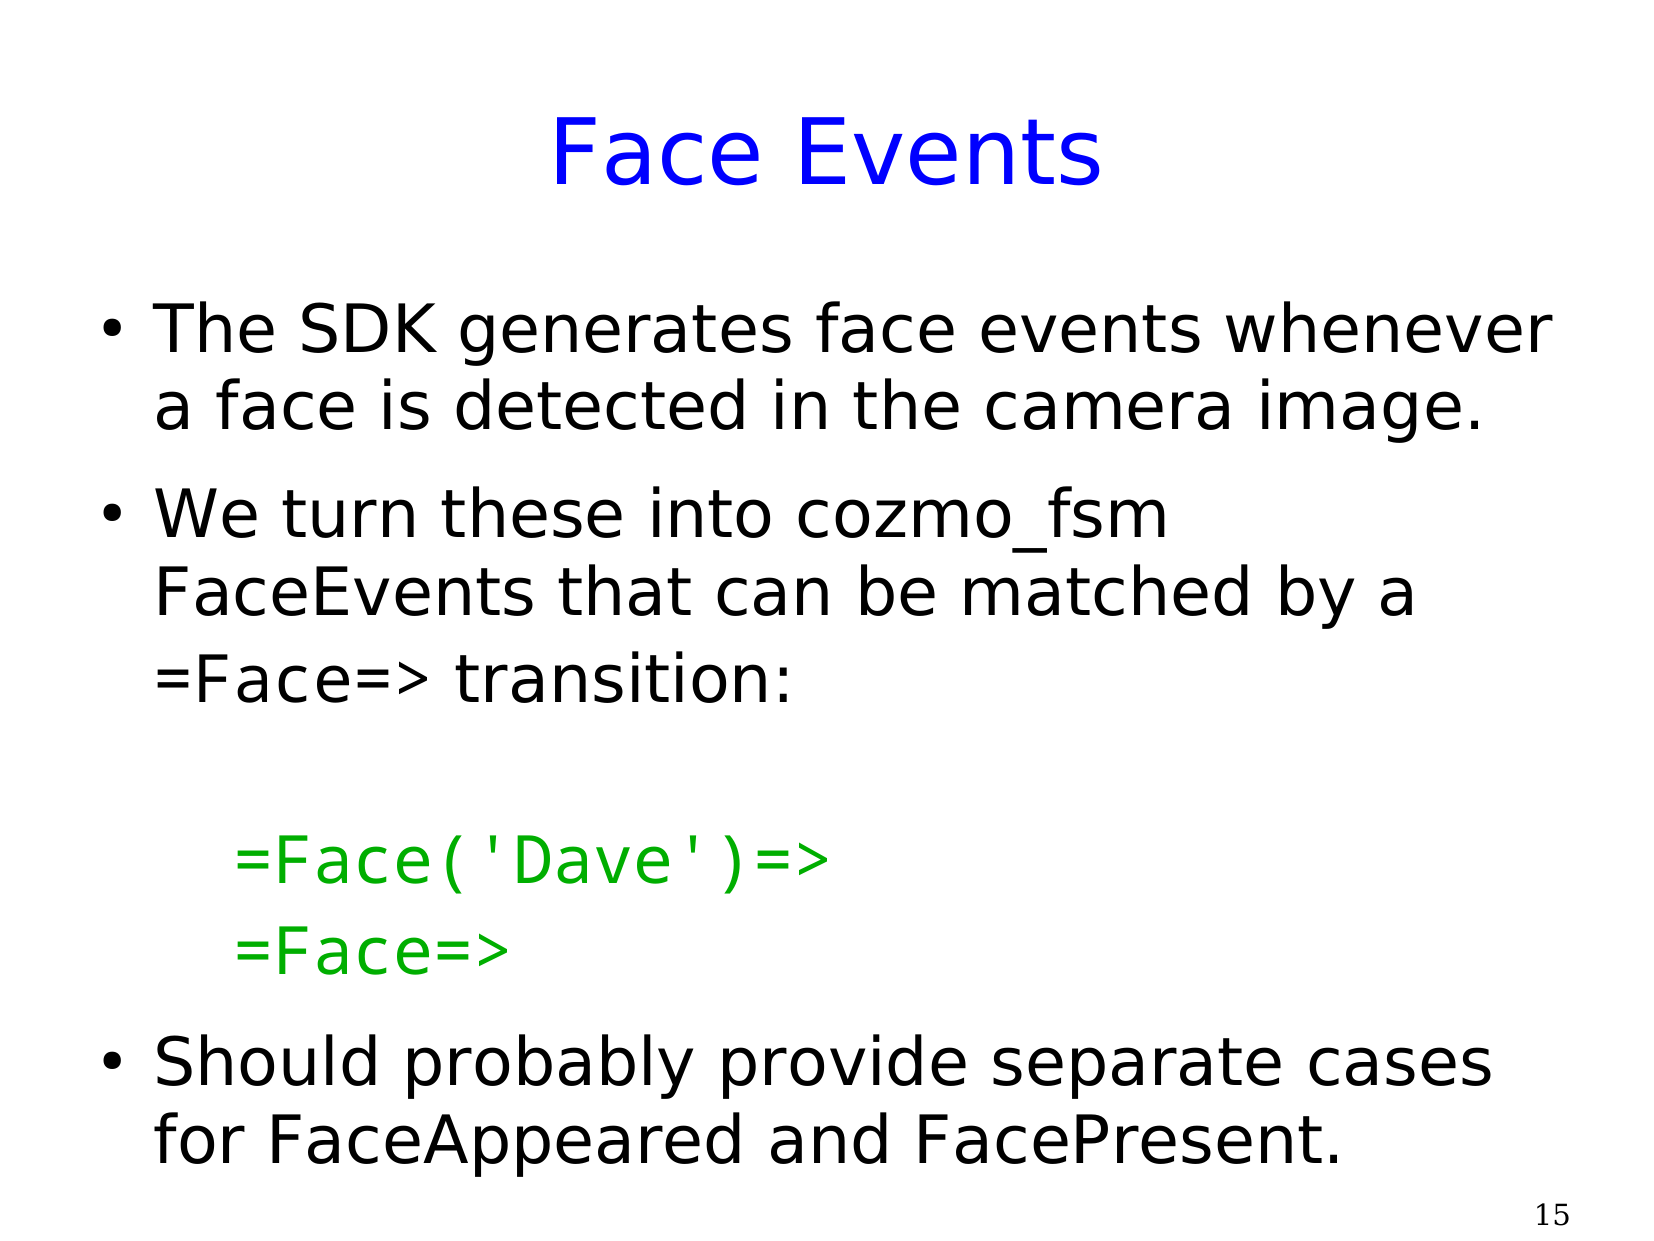

# Face Events
The SDK generates face events whenever a face is detected in the camera image.
We turn these into cozmo_fsm FaceEvents that can be matched by a =Face=> transition:
 =Face('Dave')=>
 =Face=>
Should probably provide separate cases for FaceAppeared and FacePresent.
15